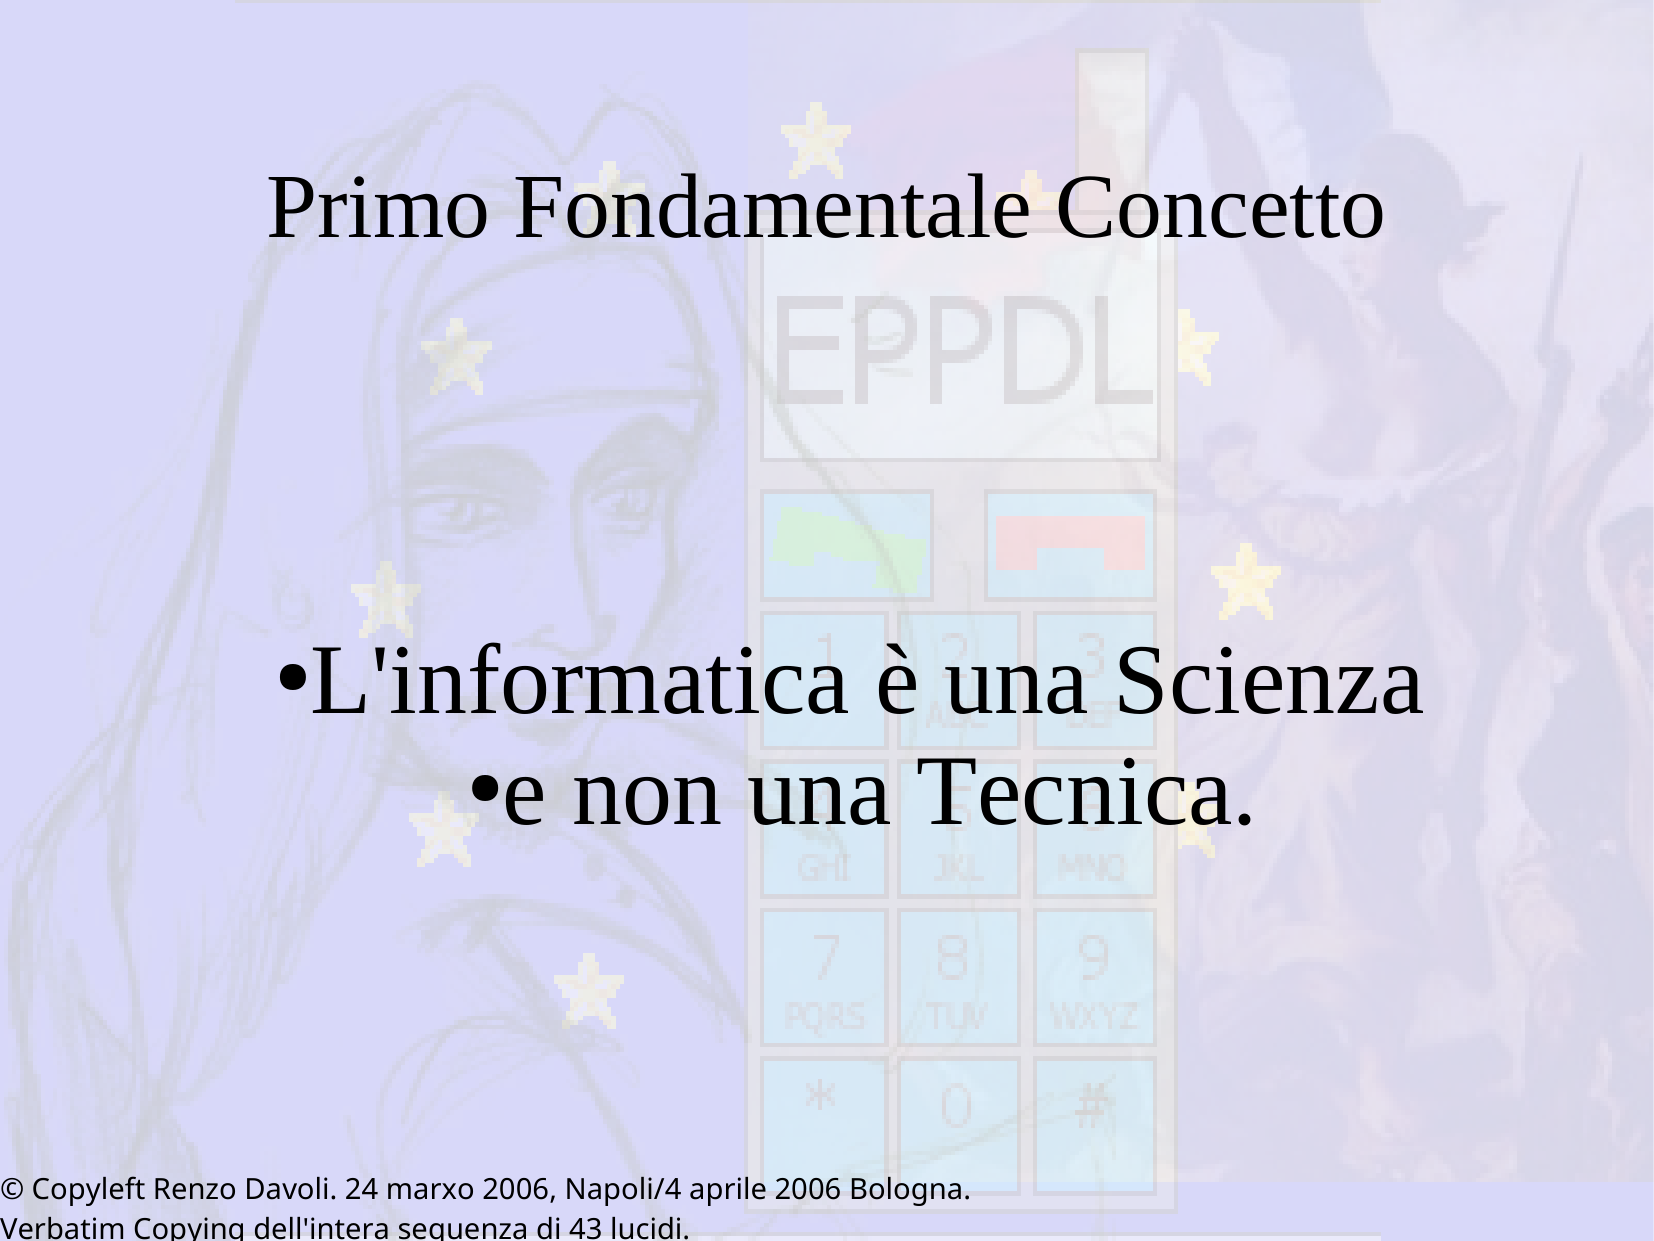

# Primo Fondamentale Concetto
L'informatica è una Scienza
e non una Tecnica.